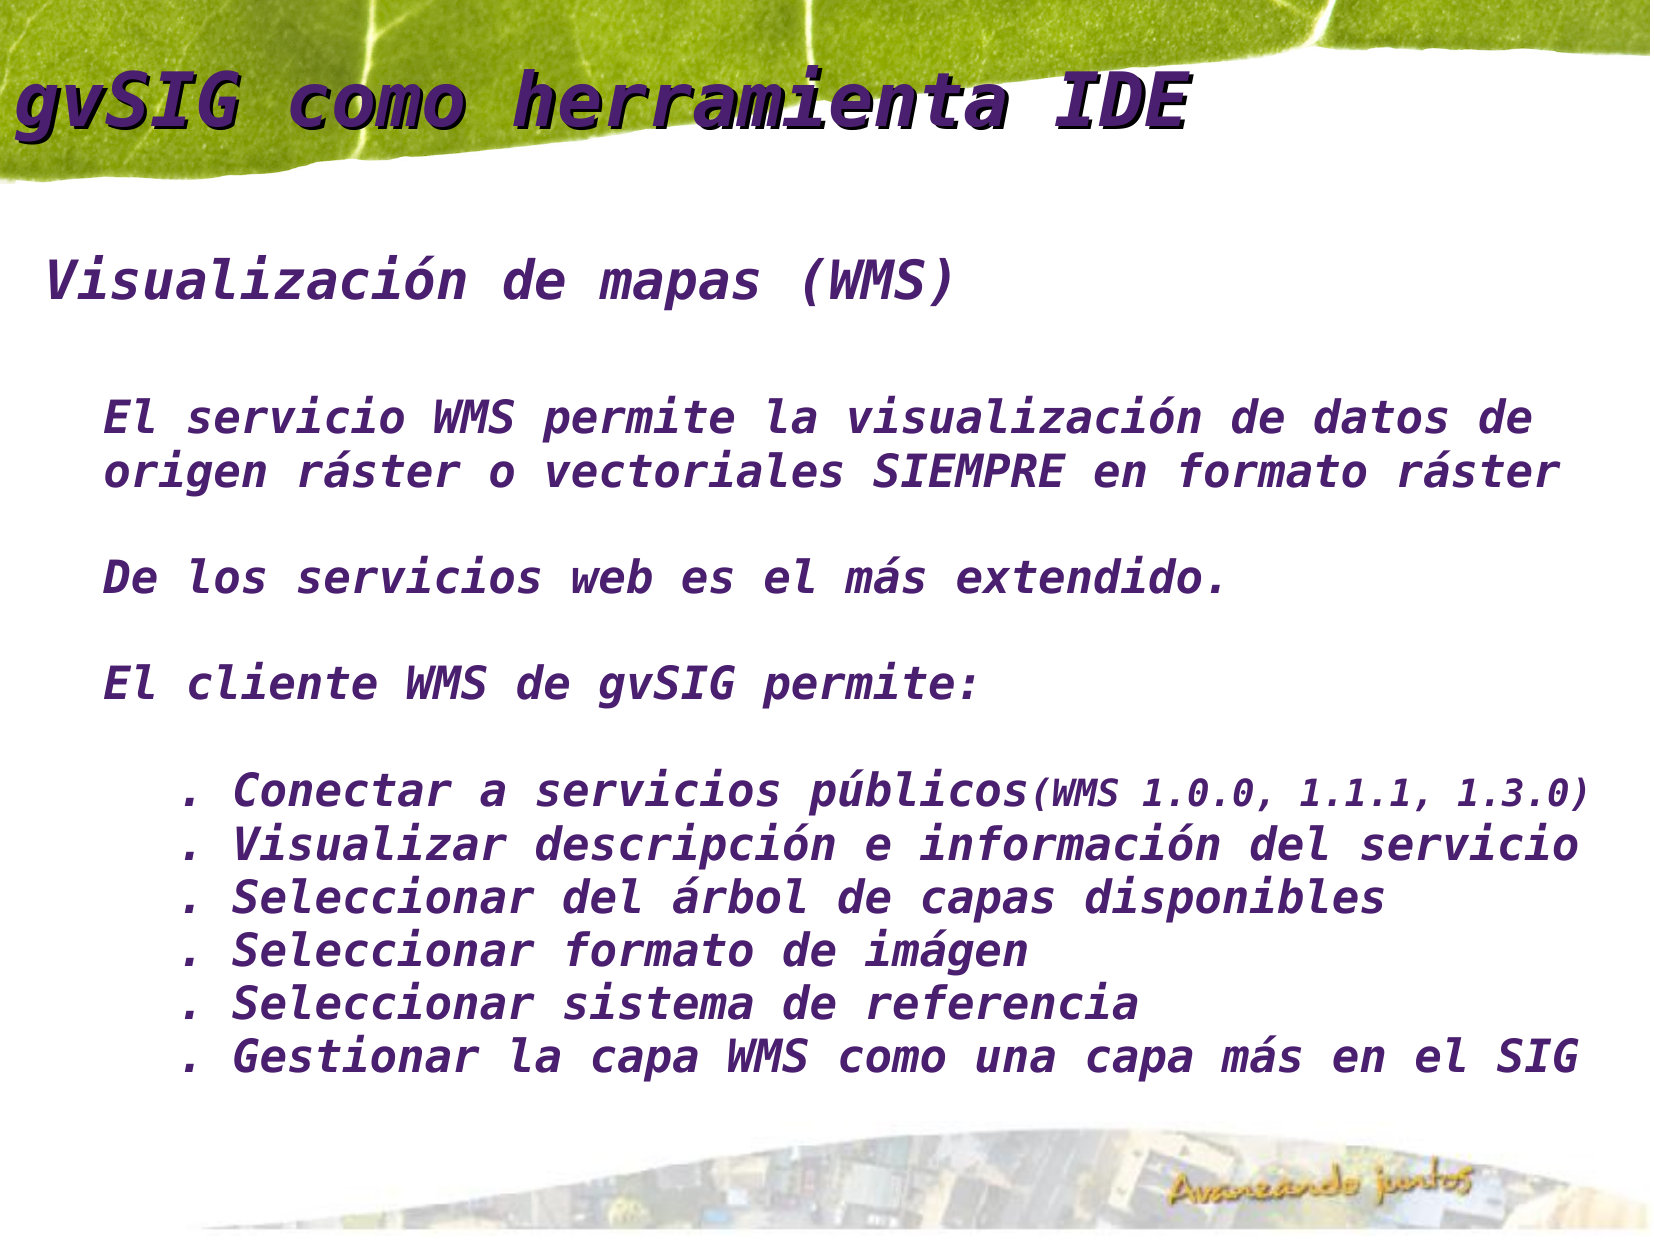

gvSIG como herramienta IDE
Visualización de mapas (WMS)
El servicio WMS permite la visualización de datos de origen ráster o vectoriales SIEMPRE en formato ráster
De los servicios web es el más extendido.
El cliente WMS de gvSIG permite:
	. Conectar a servicios públicos(WMS 1.0.0, 1.1.1, 1.3.0)
	. Visualizar descripción e información del servicio
	. Seleccionar del árbol de capas disponibles
	. Seleccionar formato de imágen
	. Seleccionar sistema de referencia
	. Gestionar la capa WMS como una capa más en el SIG